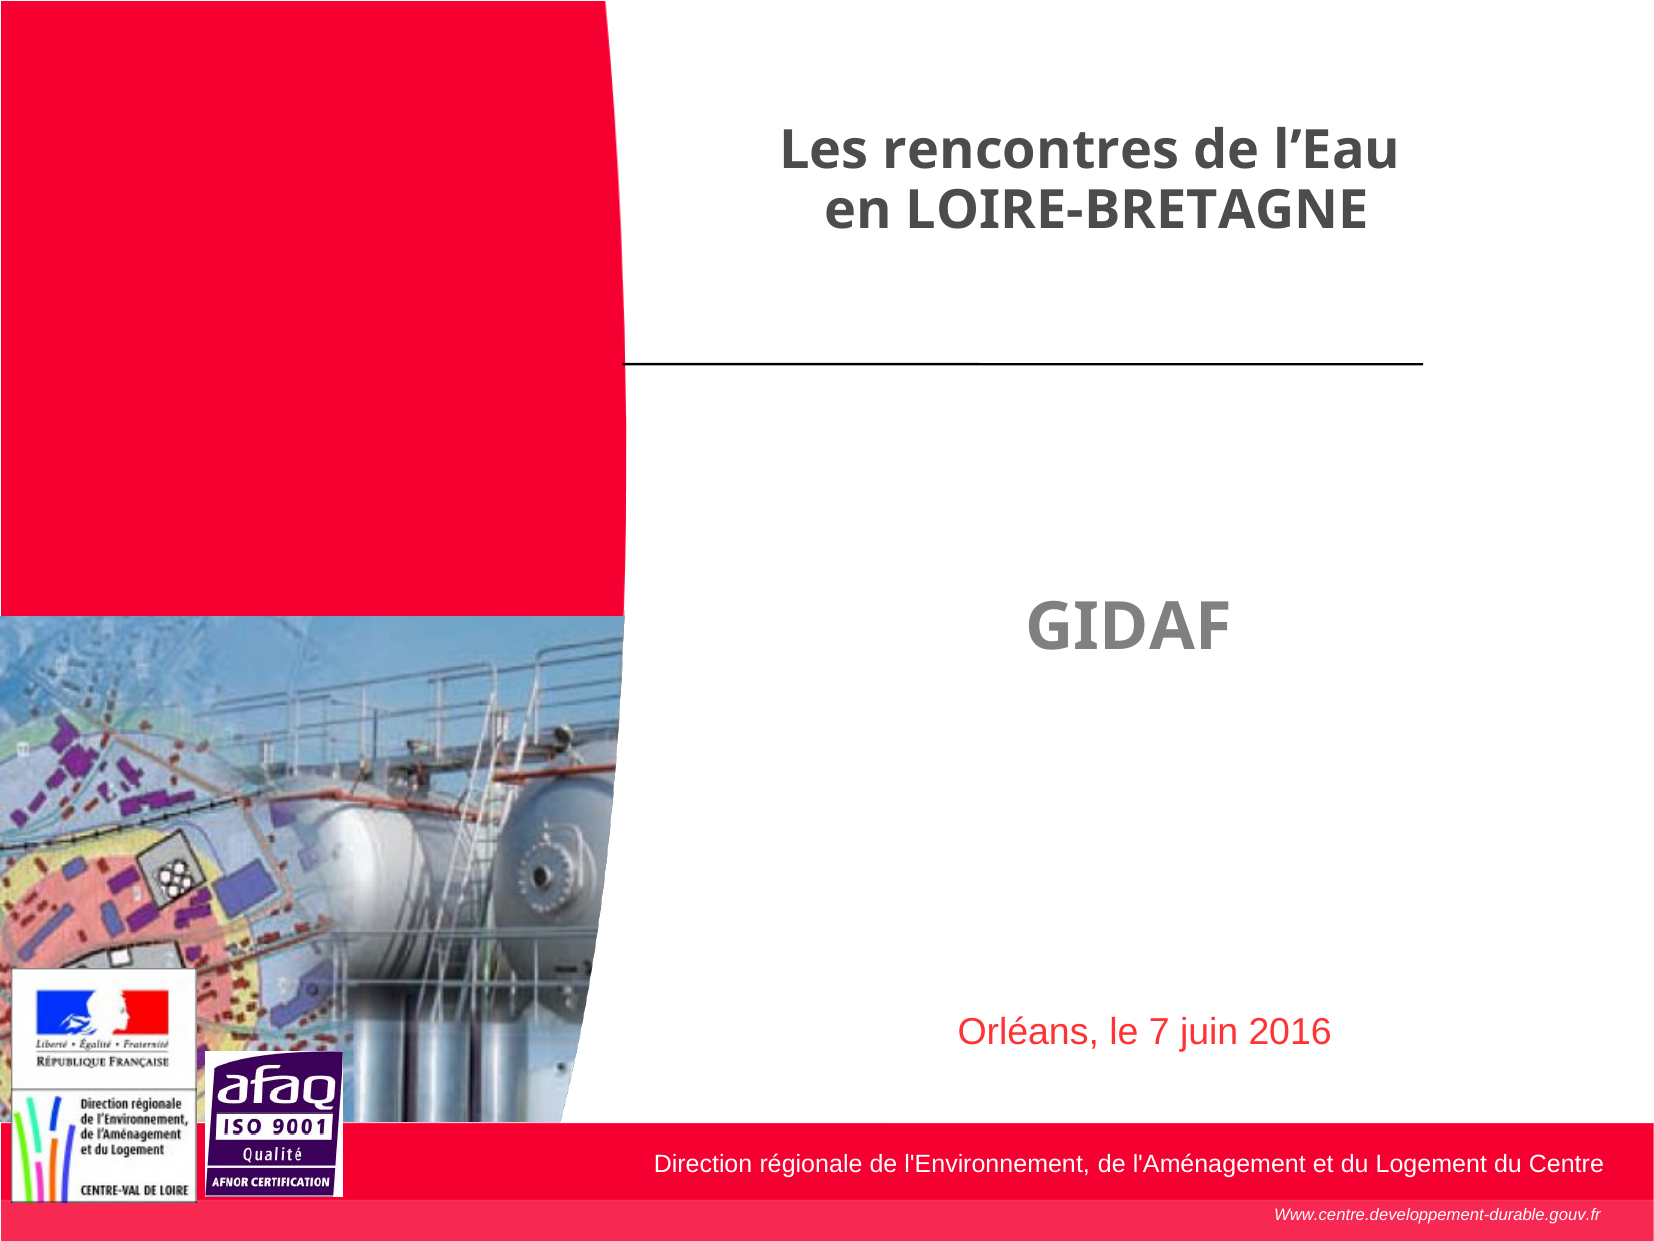

# Les rencontres de l’Eau en LOIRE-BRETAGNE
GIDAF
Orléans, le 7 juin 2016